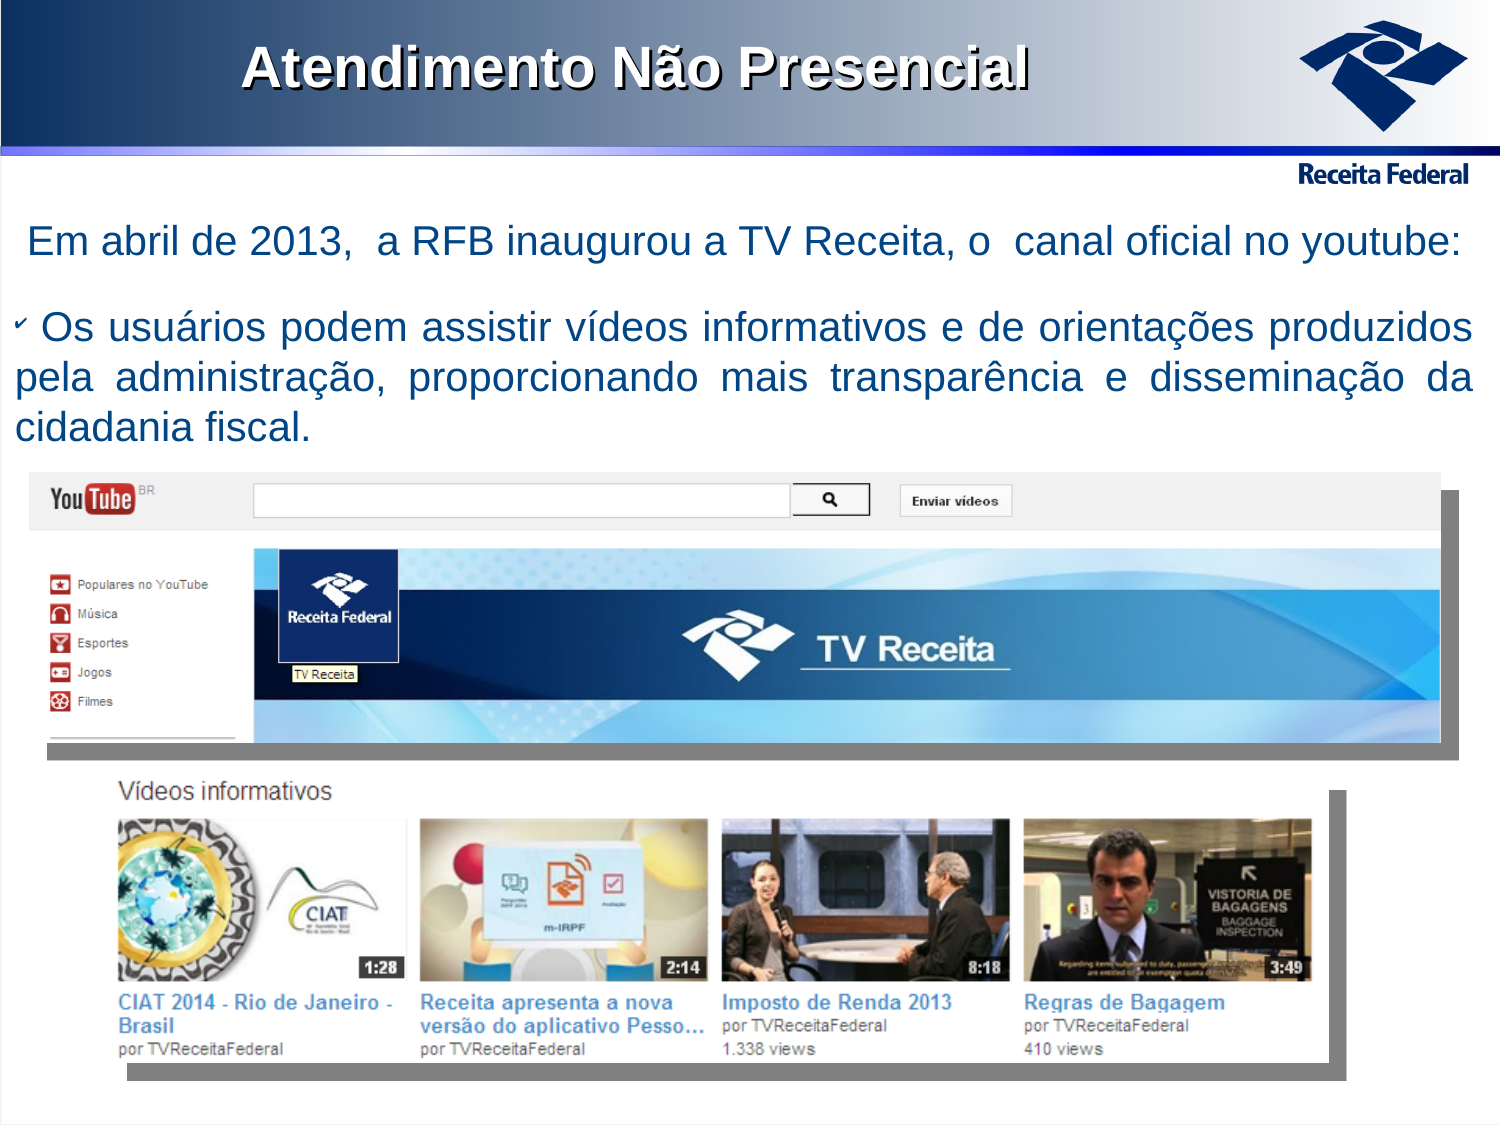

Atendimento Não Presencial
Em abril de 2013, a RFB inaugurou a TV Receita, o canal oficial no youtube:
 Os usuários podem assistir vídeos informativos e de orientações produzidos pela administração, proporcionando mais transparência e disseminação da cidadania fiscal.
#